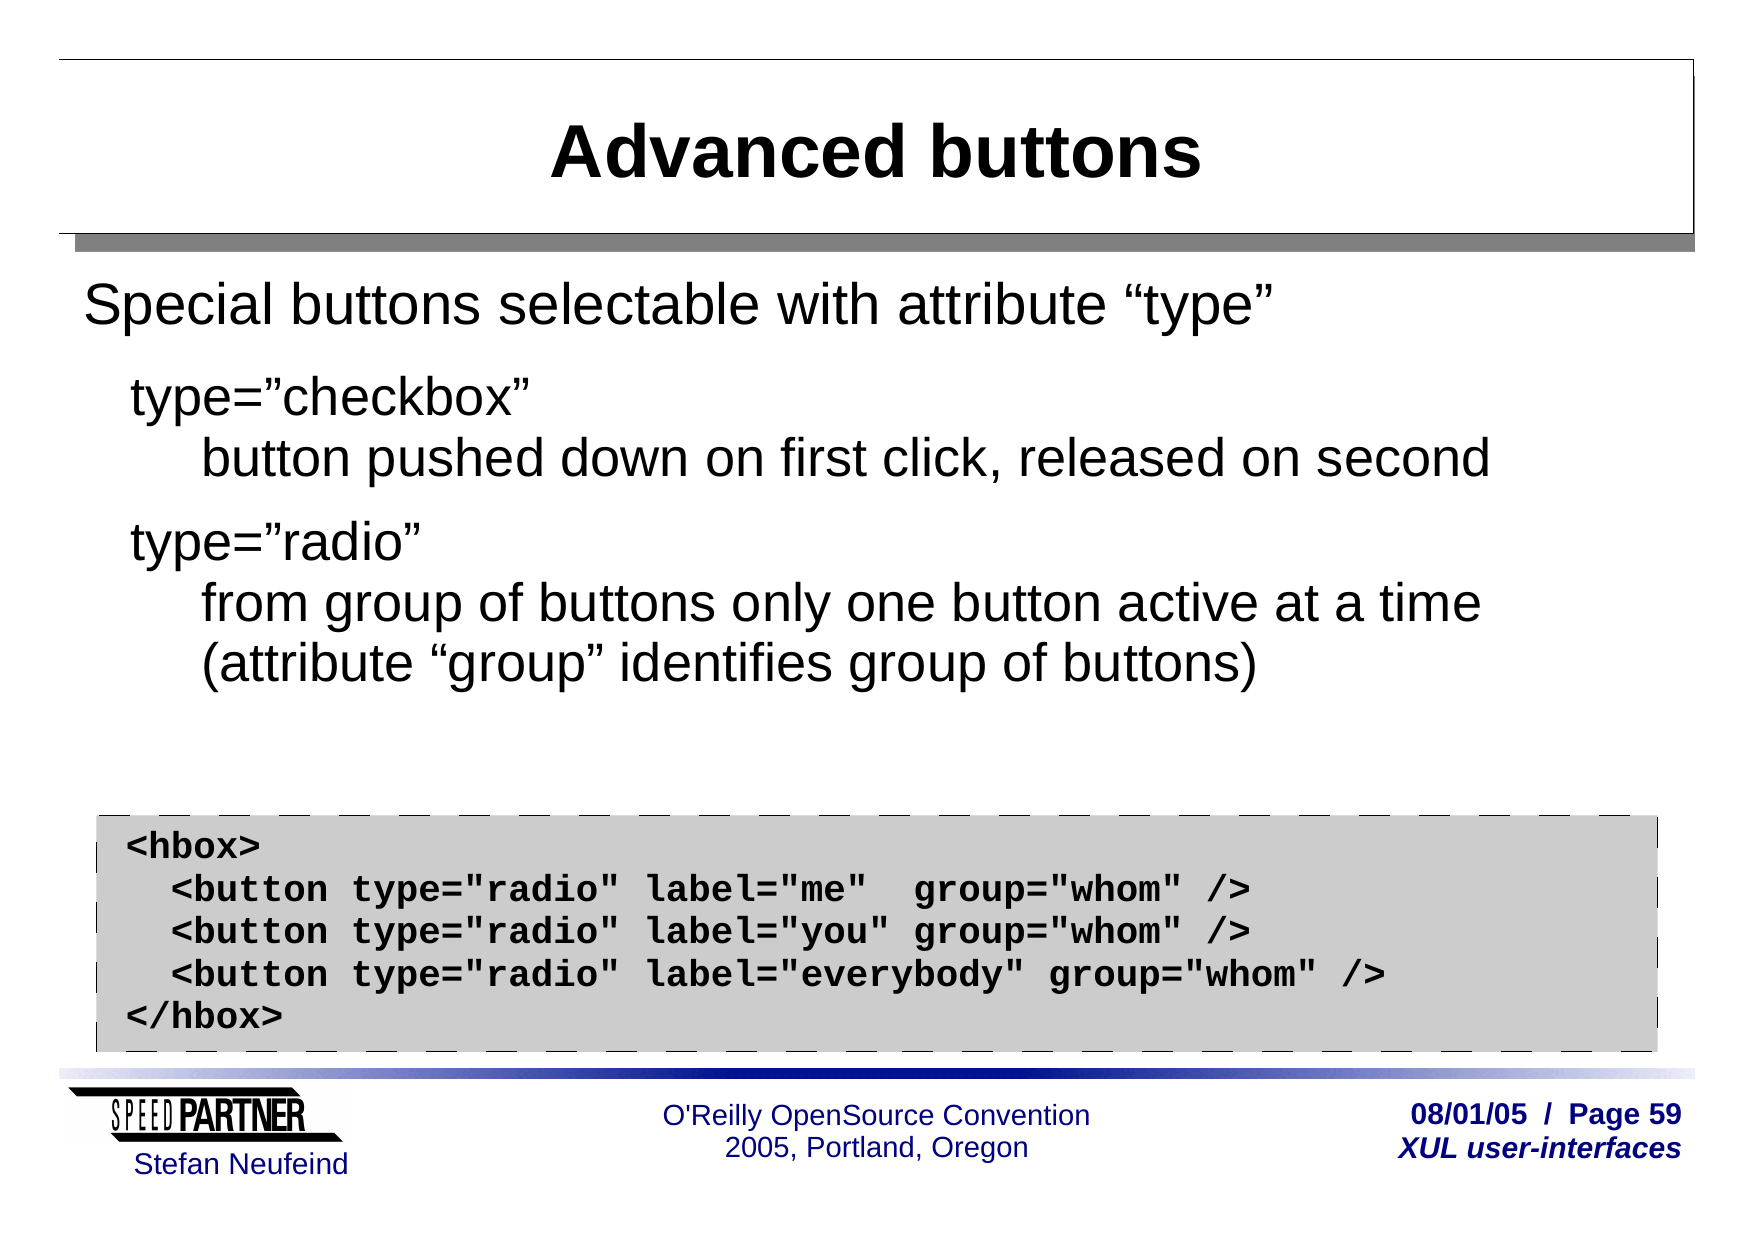

# Advanced buttons
Special buttons selectable with attribute “type”
type=”checkbox”
button pushed down on first click, released on second
type=”radio”
from group of buttons only one button active at a time
(attribute “group” identifies group of buttons)
<hbox>
 <button type="radio" label="me" group="whom" />
 <button type="radio" label="you" group="whom" />
 <button type="radio" label="everybody" group="whom" />
</hbox>